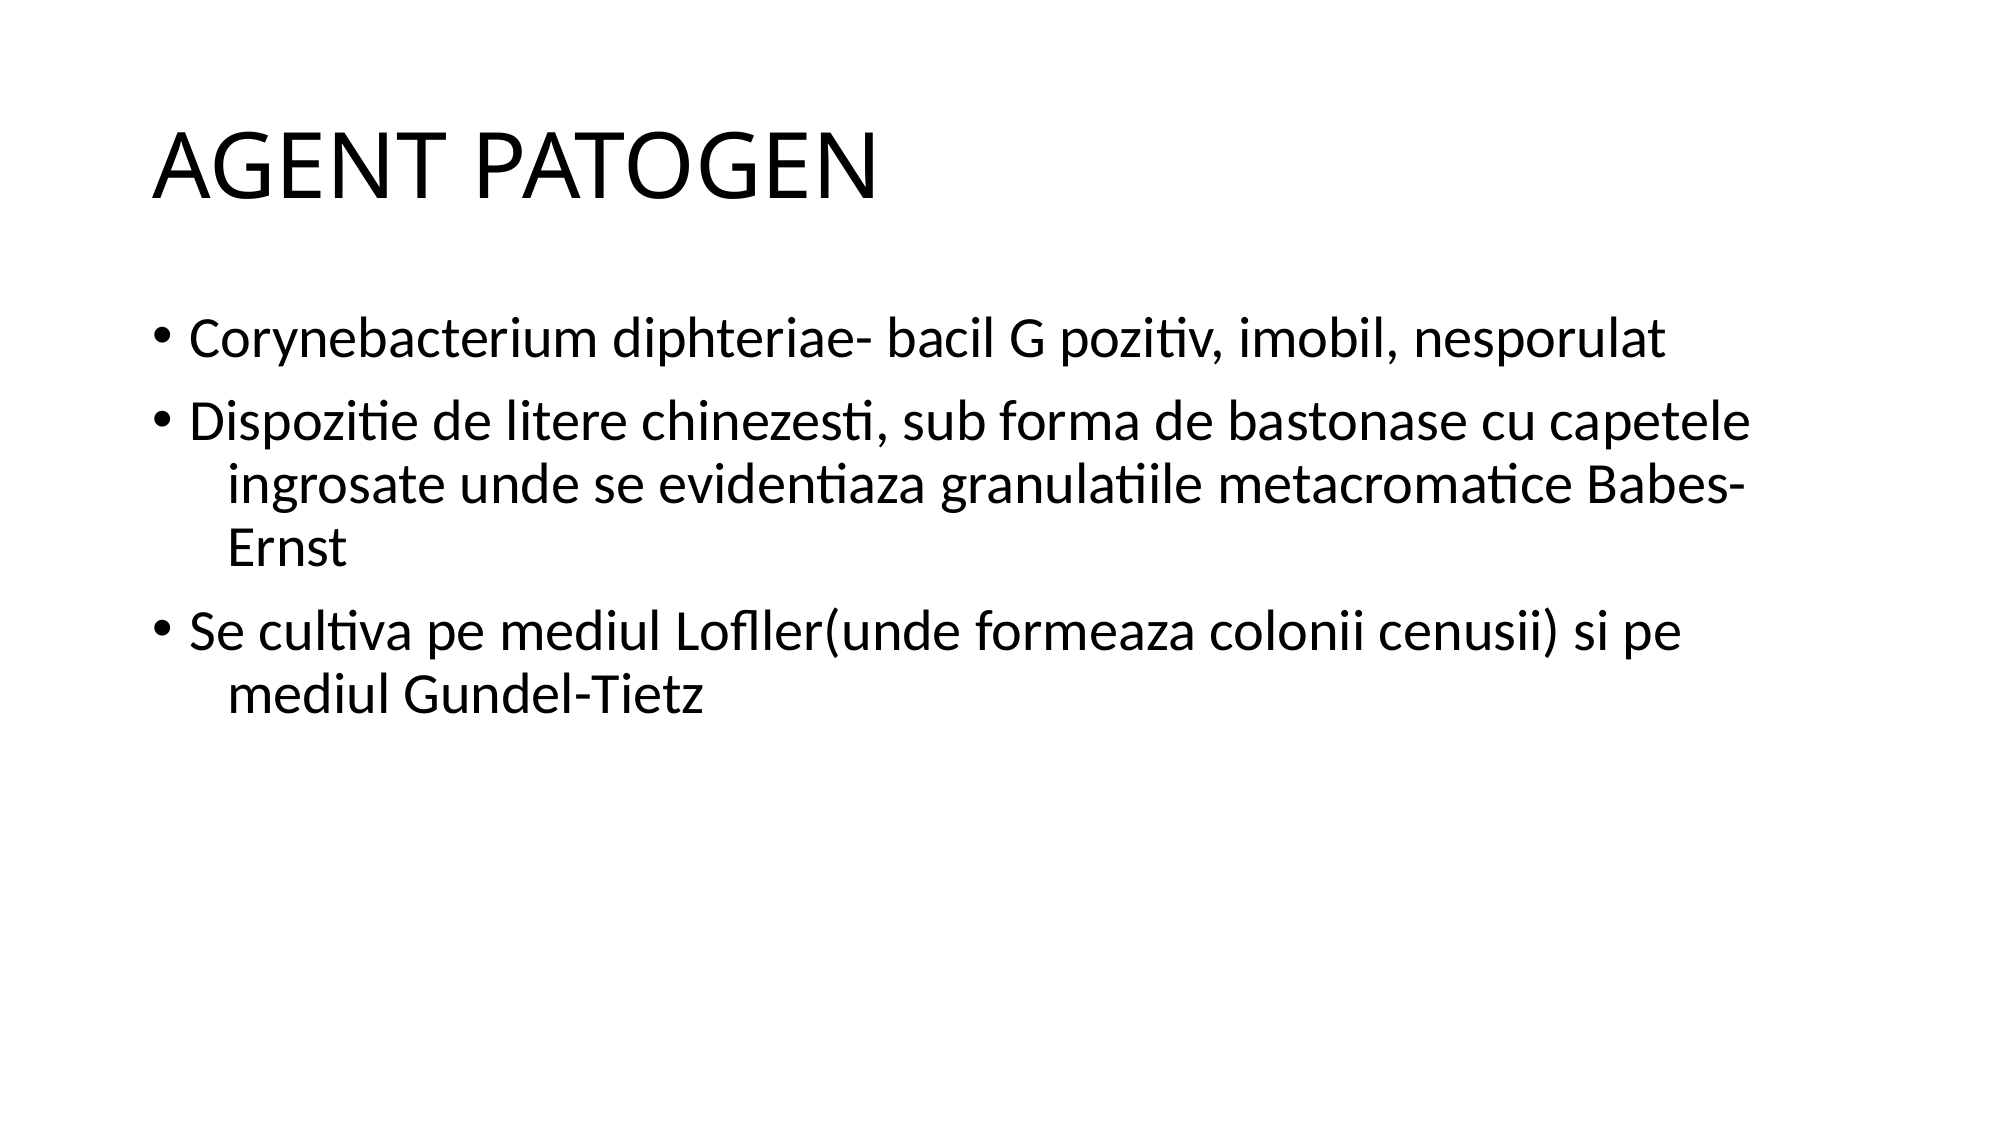

# AGENT PATOGEN
Corynebacterium diphteriae- bacil G pozitiv, imobil, nesporulat
Dispozitie de litere chinezesti, sub forma de bastonase cu capetele ingrosate unde se evidentiaza granulatiile metacromatice Babes-Ernst
Se cultiva pe mediul Lofller(unde formeaza colonii cenusii) si pe mediul Gundel-Tietz